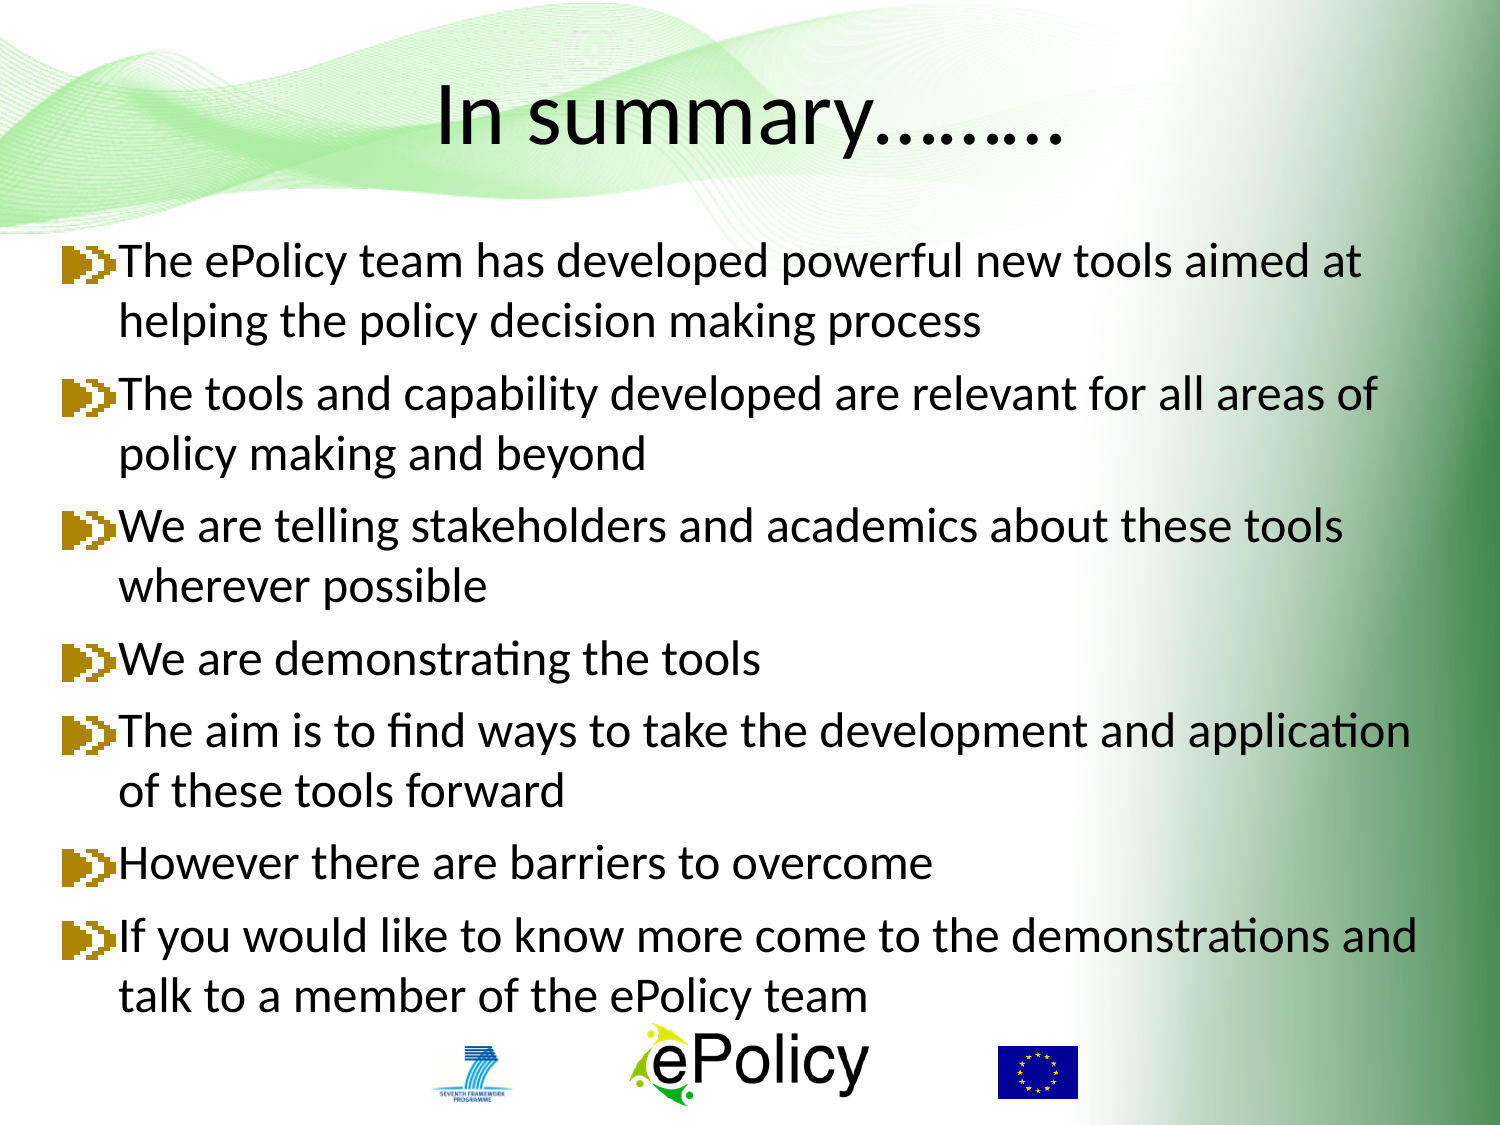

# In summary………
The ePolicy team has developed powerful new tools aimed at helping the policy decision making process
The tools and capability developed are relevant for all areas of policy making and beyond
We are telling stakeholders and academics about these tools wherever possible
We are demonstrating the tools
The aim is to find ways to take the development and application of these tools forward
However there are barriers to overcome
If you would like to know more come to the demonstrations and talk to a member of the ePolicy team